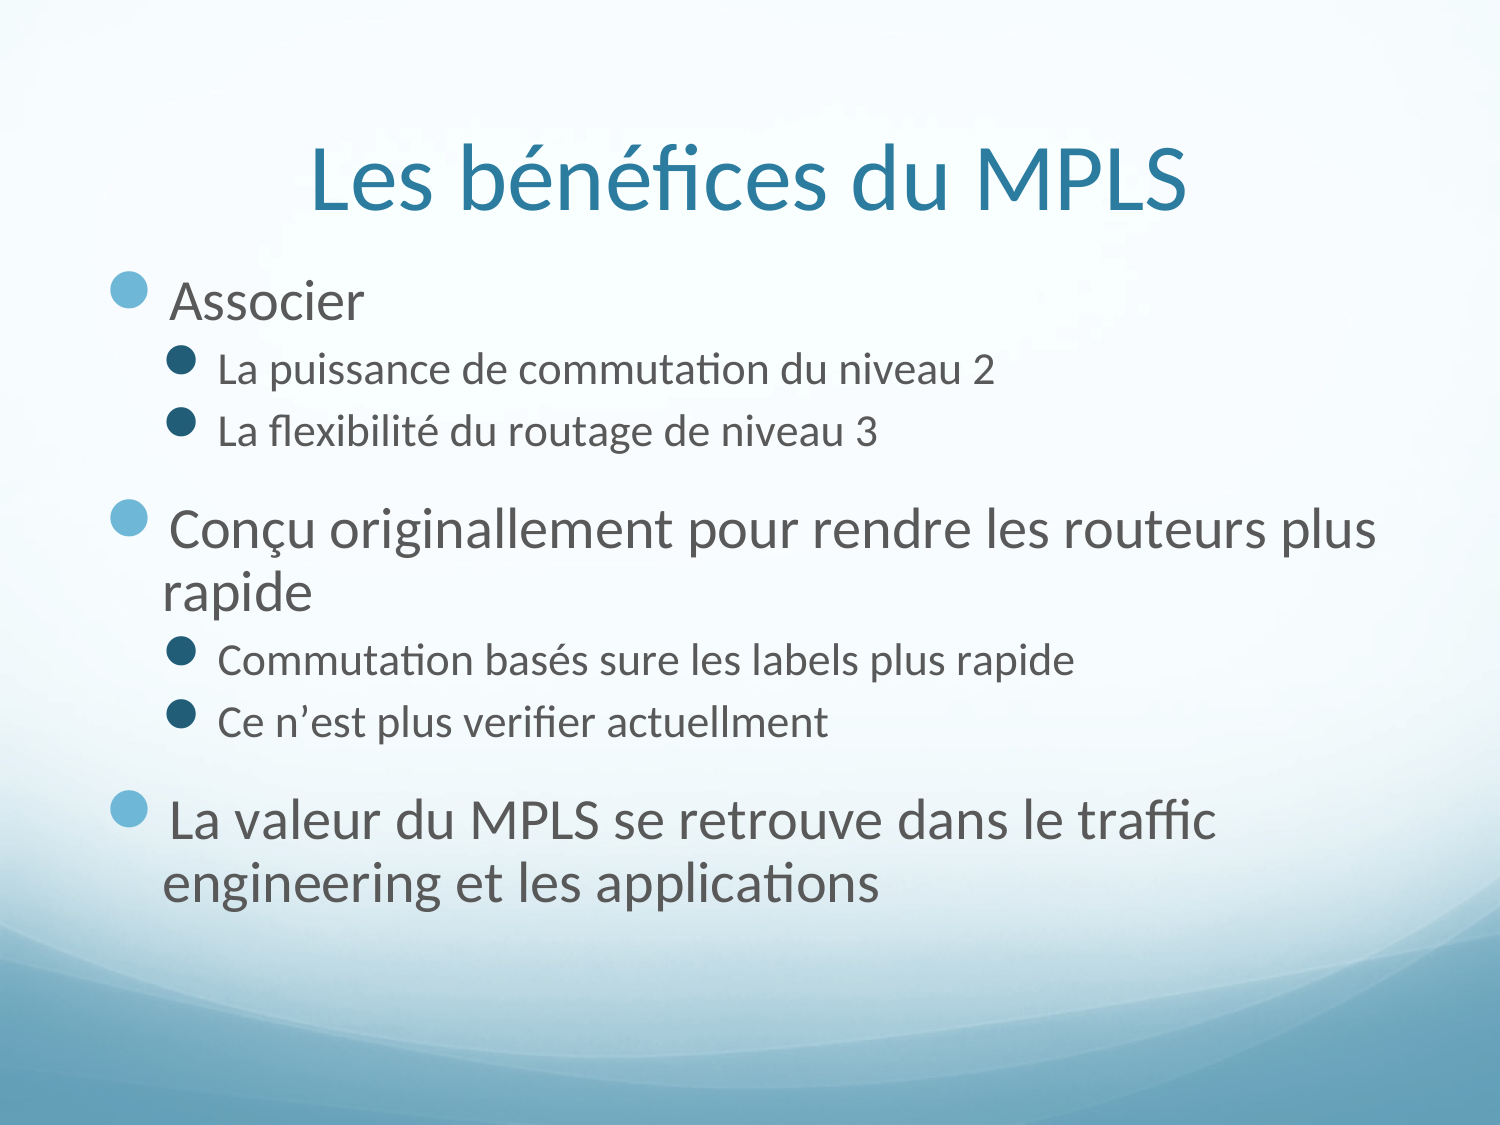

# Les bénéfices du MPLS
Associer
La puissance de commutation du niveau 2
La flexibilité du routage de niveau 3
Conçu originallement pour rendre les routeurs plus rapide
Commutation basés sure les labels plus rapide
Ce n’est plus verifier actuellment
La valeur du MPLS se retrouve dans le traffic engineering et les applications